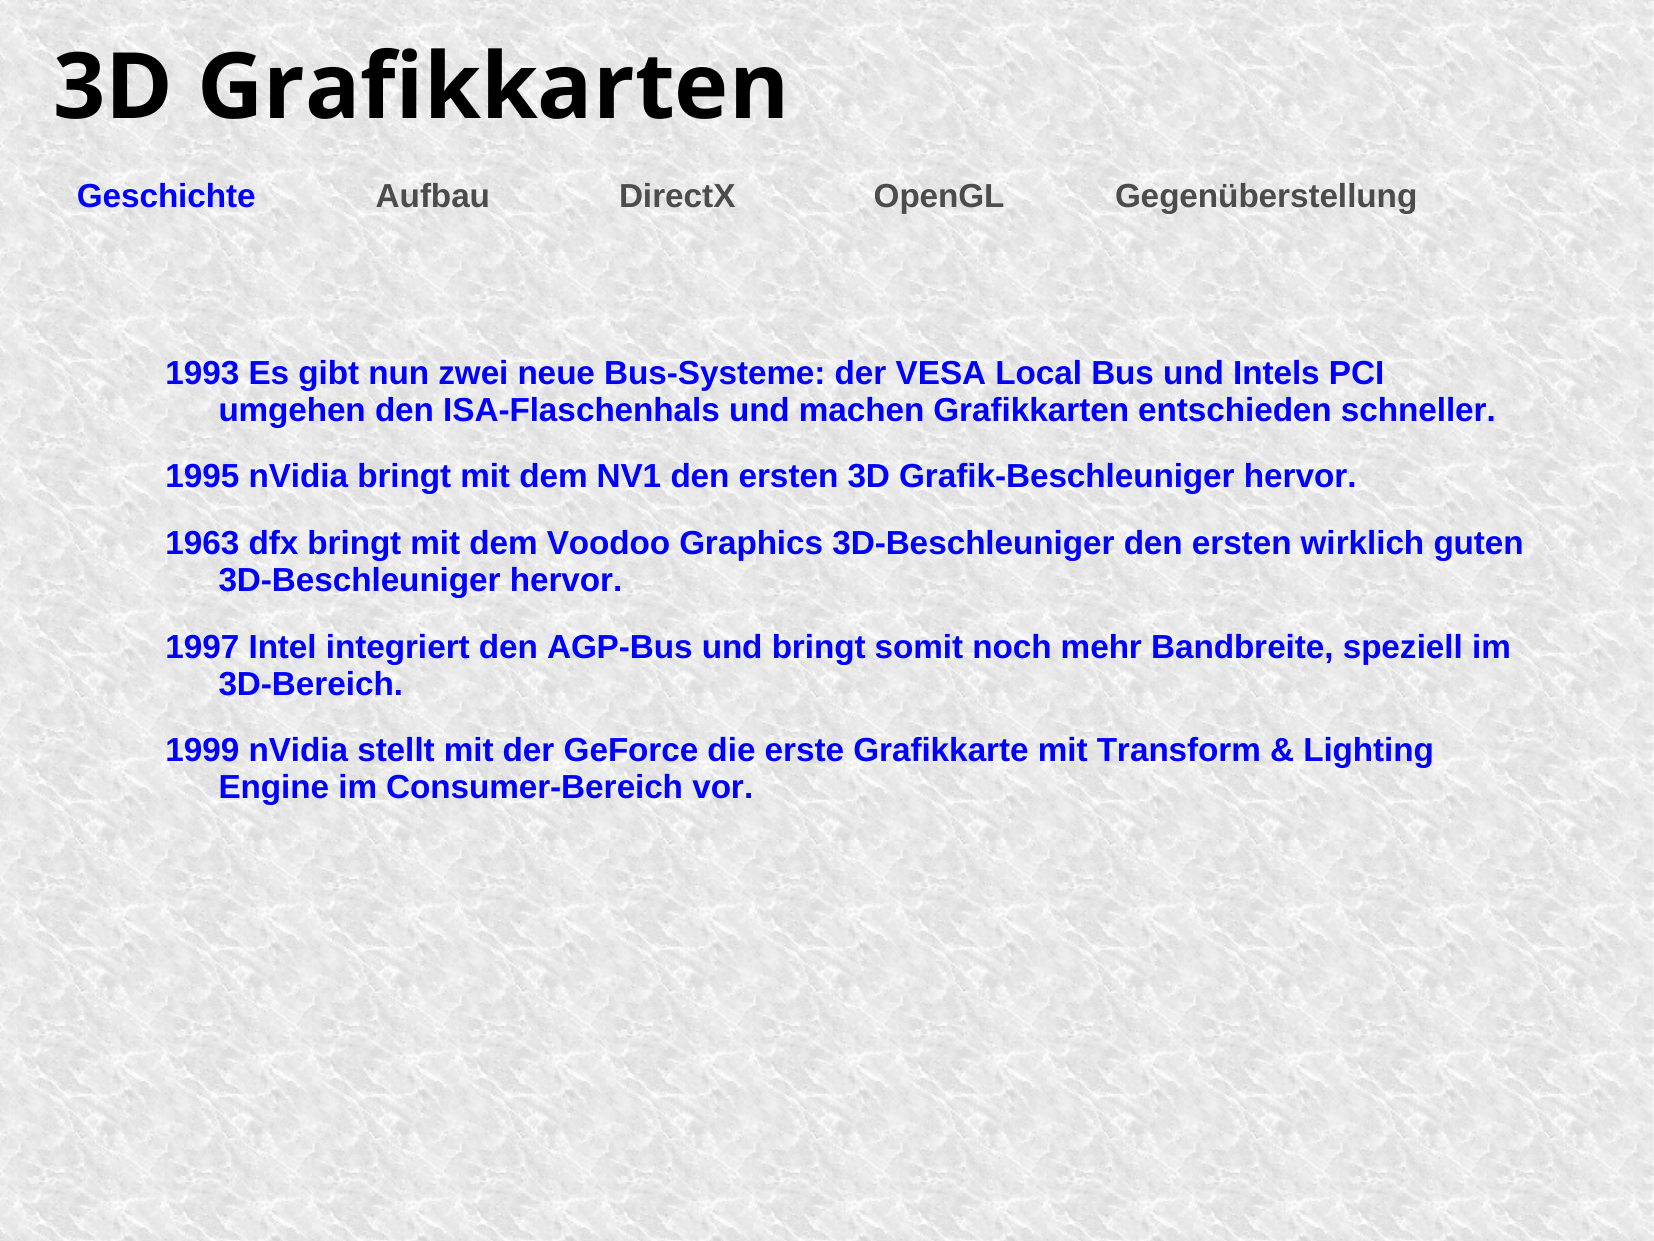

# 3D Grafikkarten
Geschichte Aufbau DirectX OpenGL Gegenüberstellung
1993 Es gibt nun zwei neue Bus-Systeme: der VESA Local Bus und Intels PCI umgehen den ISA-Flaschenhals und machen Grafikkarten entschieden schneller.
1995 nVidia bringt mit dem NV1 den ersten 3D Grafik-Beschleuniger hervor.
1963 dfx bringt mit dem Voodoo Graphics 3D-Beschleuniger den ersten wirklich guten 3D-Beschleuniger hervor.
1997 Intel integriert den AGP-Bus und bringt somit noch mehr Bandbreite, speziell im 3D-Bereich.
1999 nVidia stellt mit der GeForce die erste Grafikkarte mit Transform & Lighting Engine im Consumer-Bereich vor.